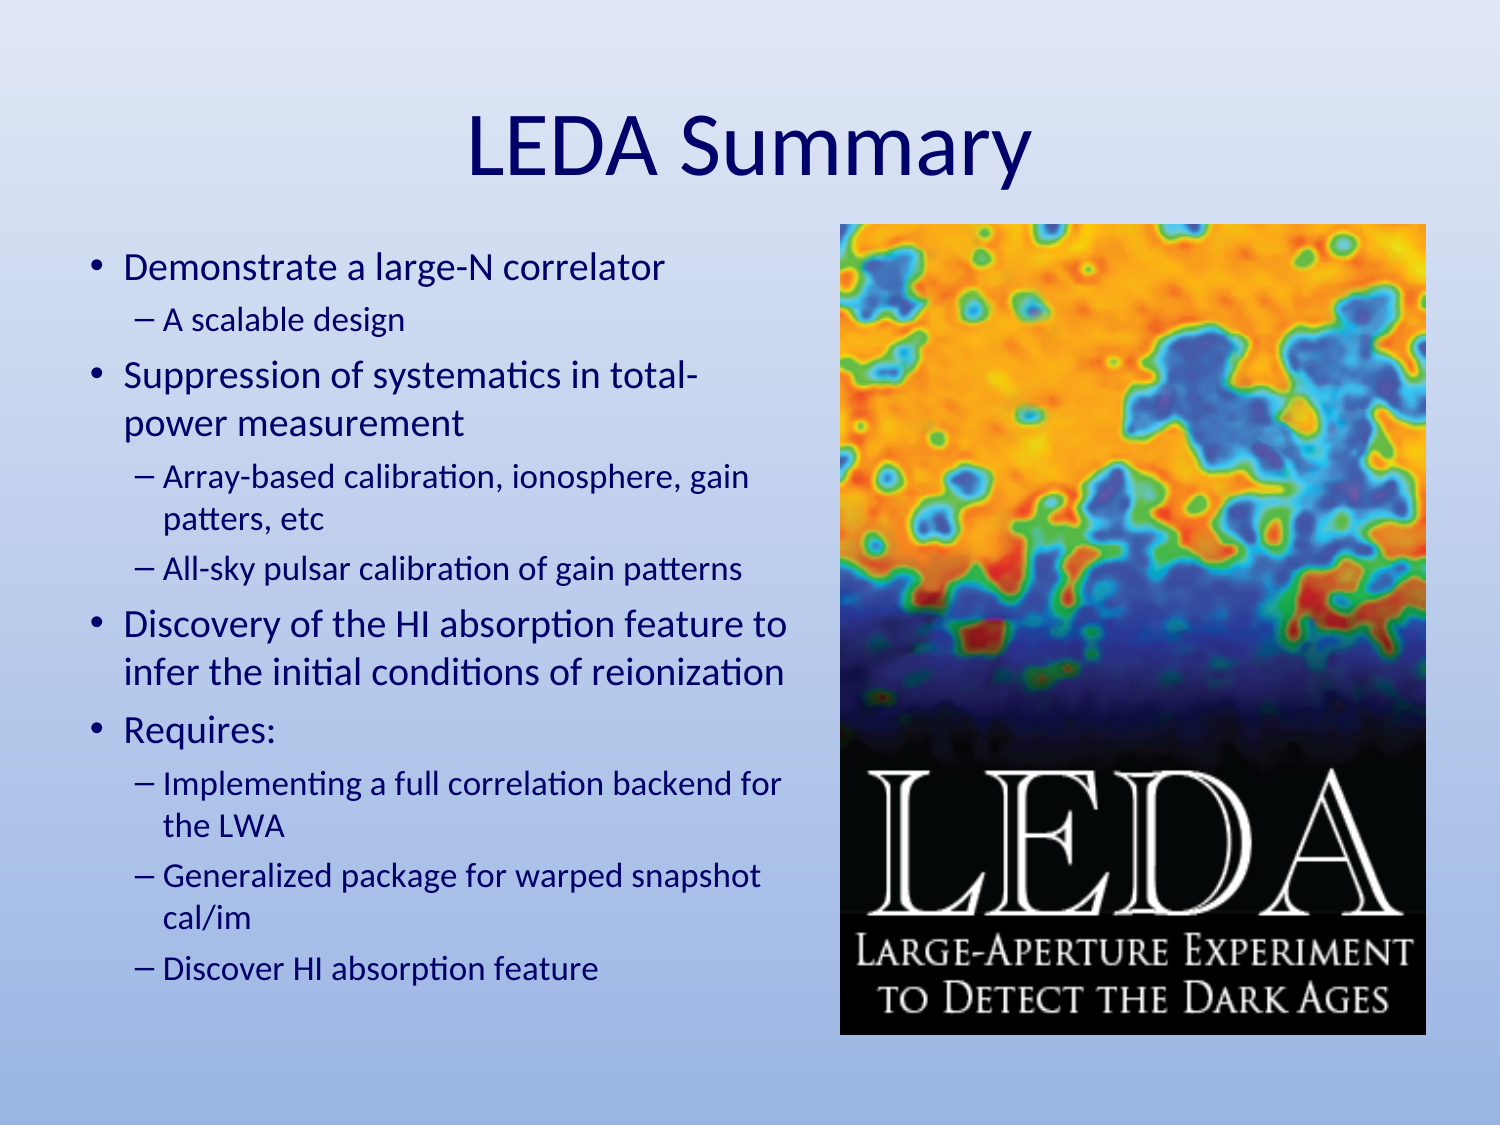

# LEDA Summary
Demonstrate a large-N correlator
A scalable design
Suppression of systematics in total-power measurement
Array-based calibration, ionosphere, gain patters, etc
All-sky pulsar calibration of gain patterns
Discovery of the HI absorption feature to infer the initial conditions of reionization
Requires:
Implementing a full correlation backend for the LWA
Generalized package for warped snapshot cal/im
Discover HI absorption feature